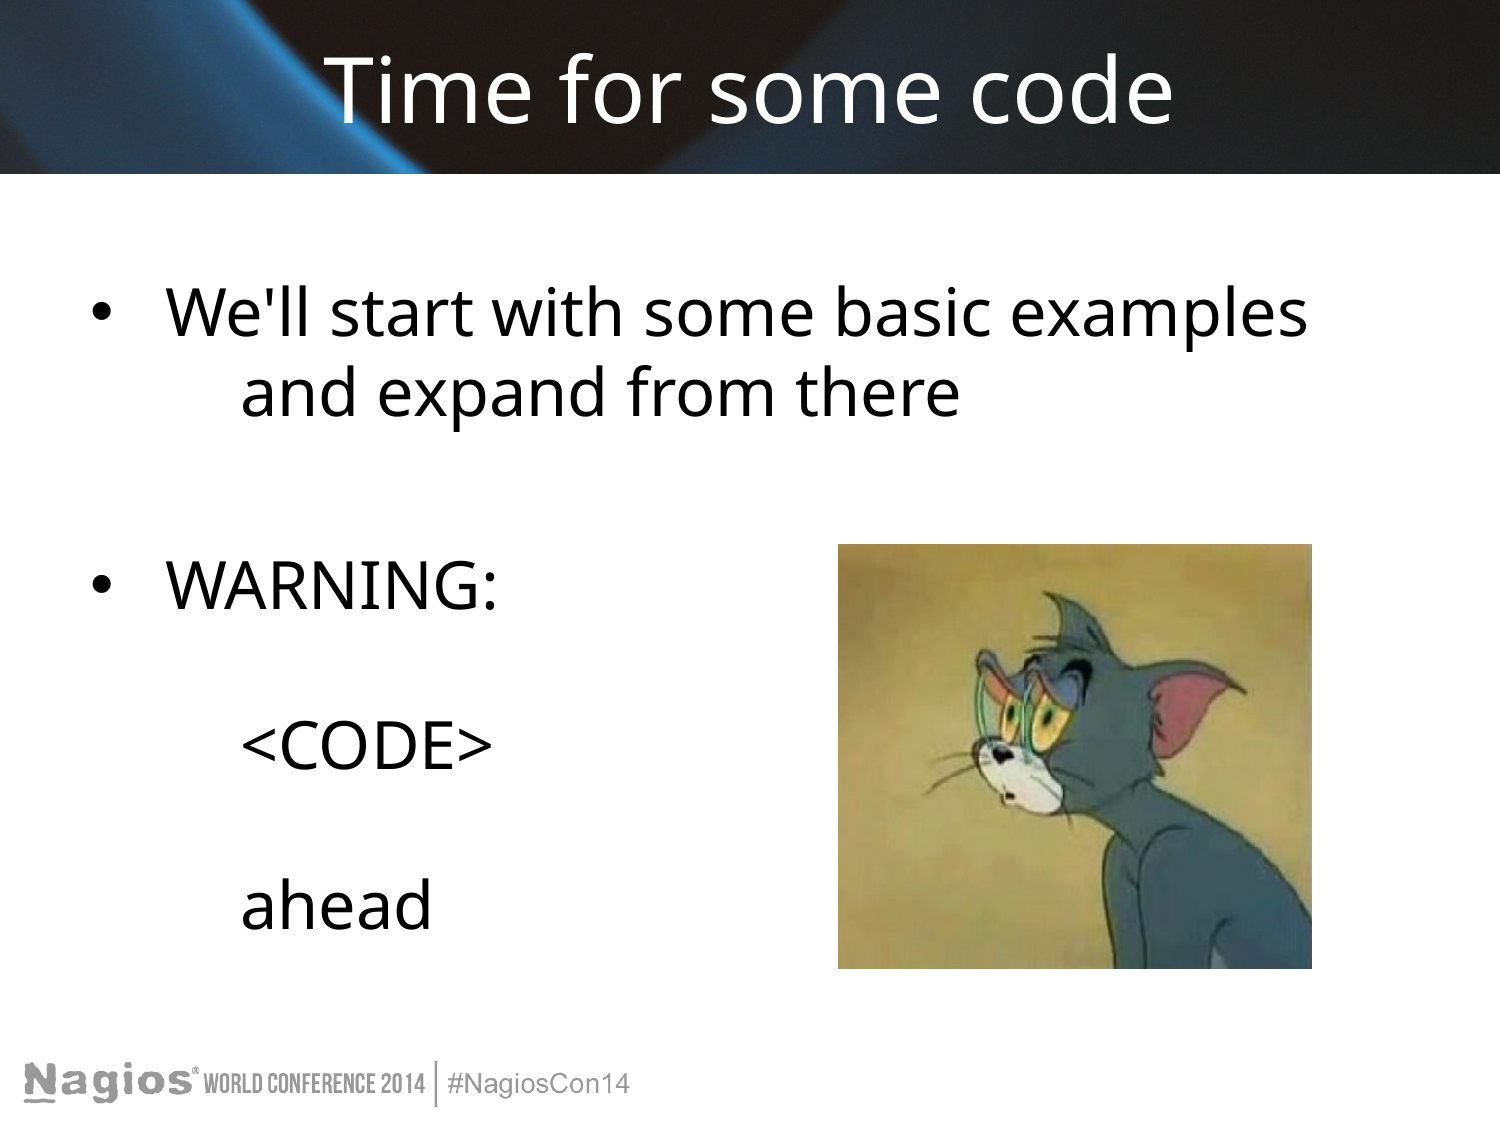

# Time for some code
We'll start with some basic examples and expand from there
WARNING:
<CODE>
ahead